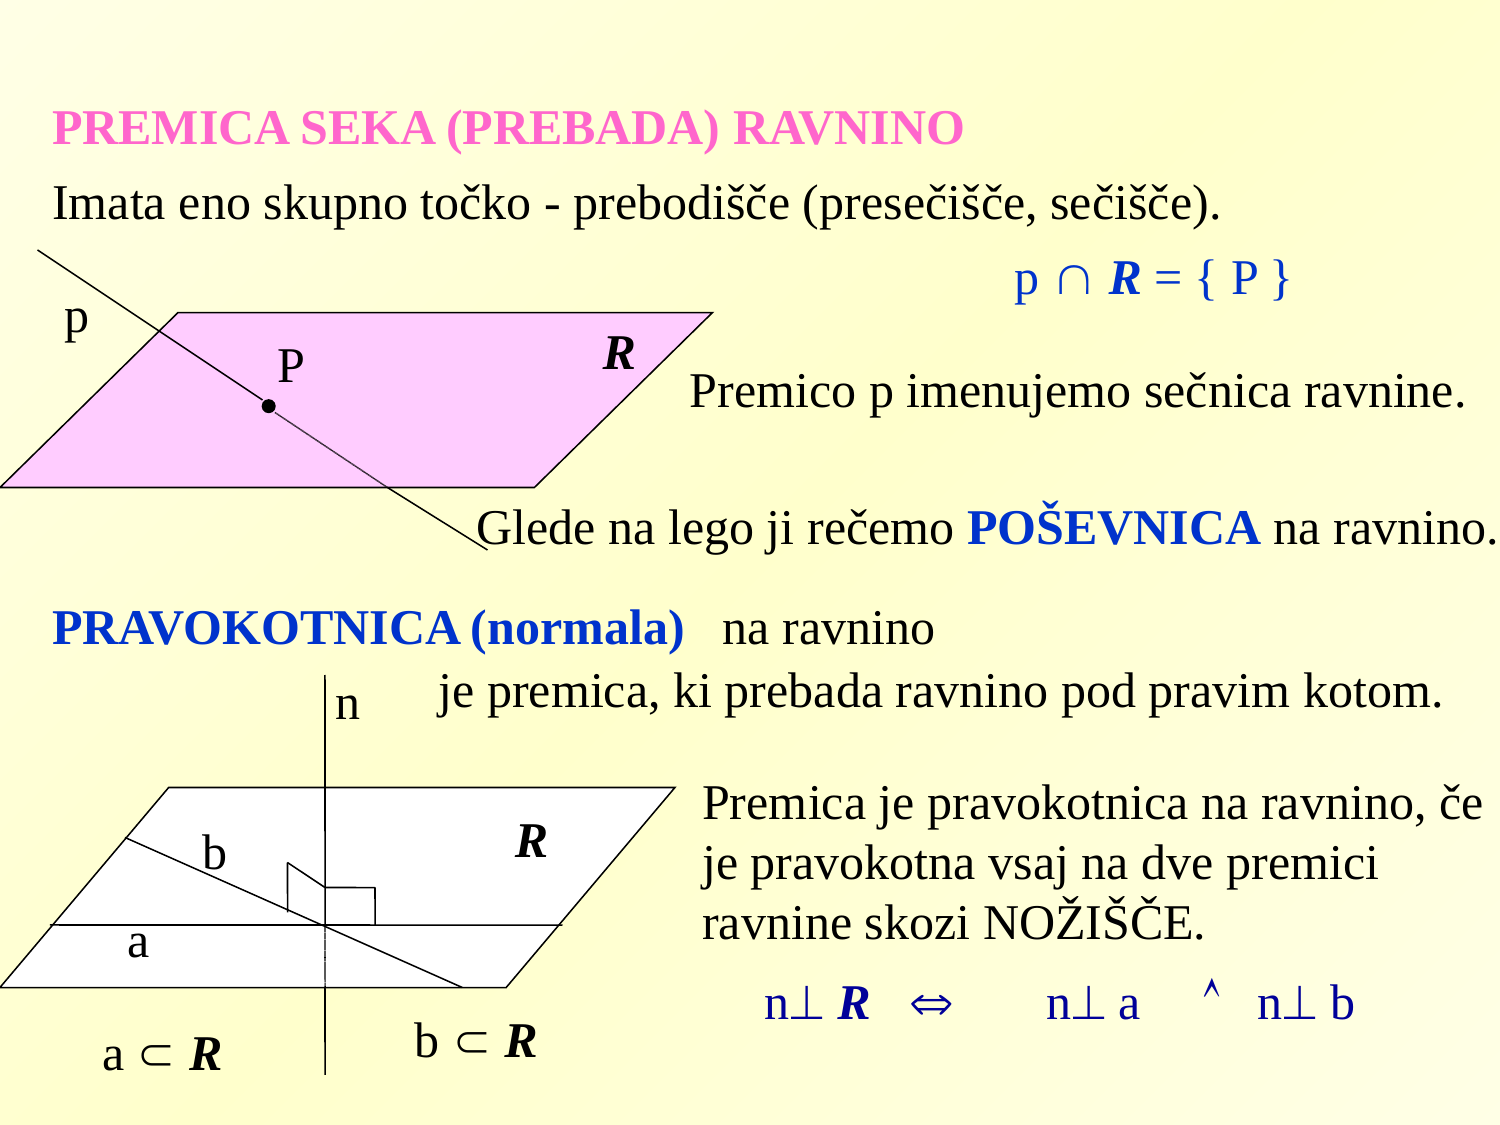

PREMICA SEKA (PREBADA) RAVNINO
Imata eno skupno točko - prebodišče (presečišče, sečišče).
p  R = { P }
p
R
P
Premico p imenujemo sečnica ravnine.
Glede na lego ji rečemo POŠEVNICA na ravnino.
PRAVOKOTNICA (normala) na ravnino
je premica, ki prebada ravnino pod pravim kotom.
n
Premica je pravokotnica na ravnino, če je pravokotna vsaj na dve premici ravnine skozi NOŽIŠČE.
R
b
a
 n R  n a  n b
b  R
a  R